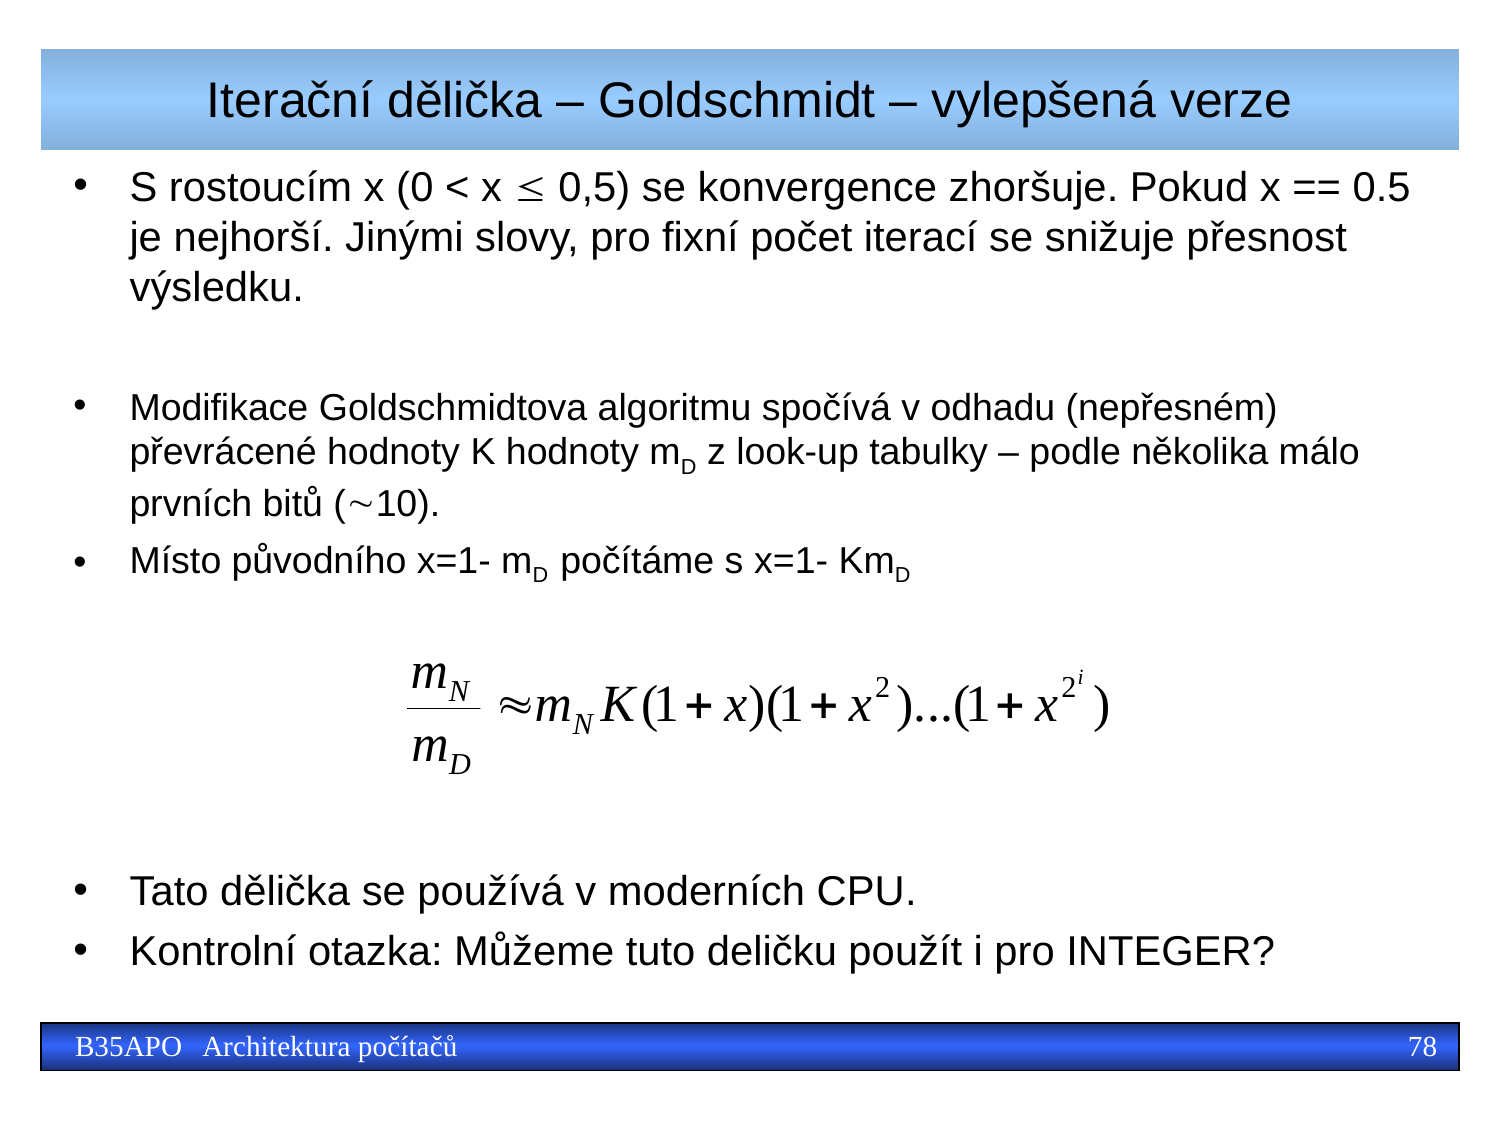

# Iterační dělička – Goldschmidt – vylepšená verze
S rostoucím x (0 < x  0,5) se konvergence zhoršuje. Pokud x == 0.5 je nejhorší. Jinými slovy, pro fixní počet iterací se snižuje přesnost výsledku.
Modifikace Goldschmidtova algoritmu spočívá v odhadu (nepřesném) převrácené hodnoty K hodnoty mD z look-up tabulky – podle několika málo prvních bitů (10).
Místo původního x=1- mD počítáme s x=1- KmD
Tato dělička se používá v moderních CPU.
Kontrolní otazka: Můžeme tuto deličku použít i pro INTEGER?
B35APO Architektura počítačů
78